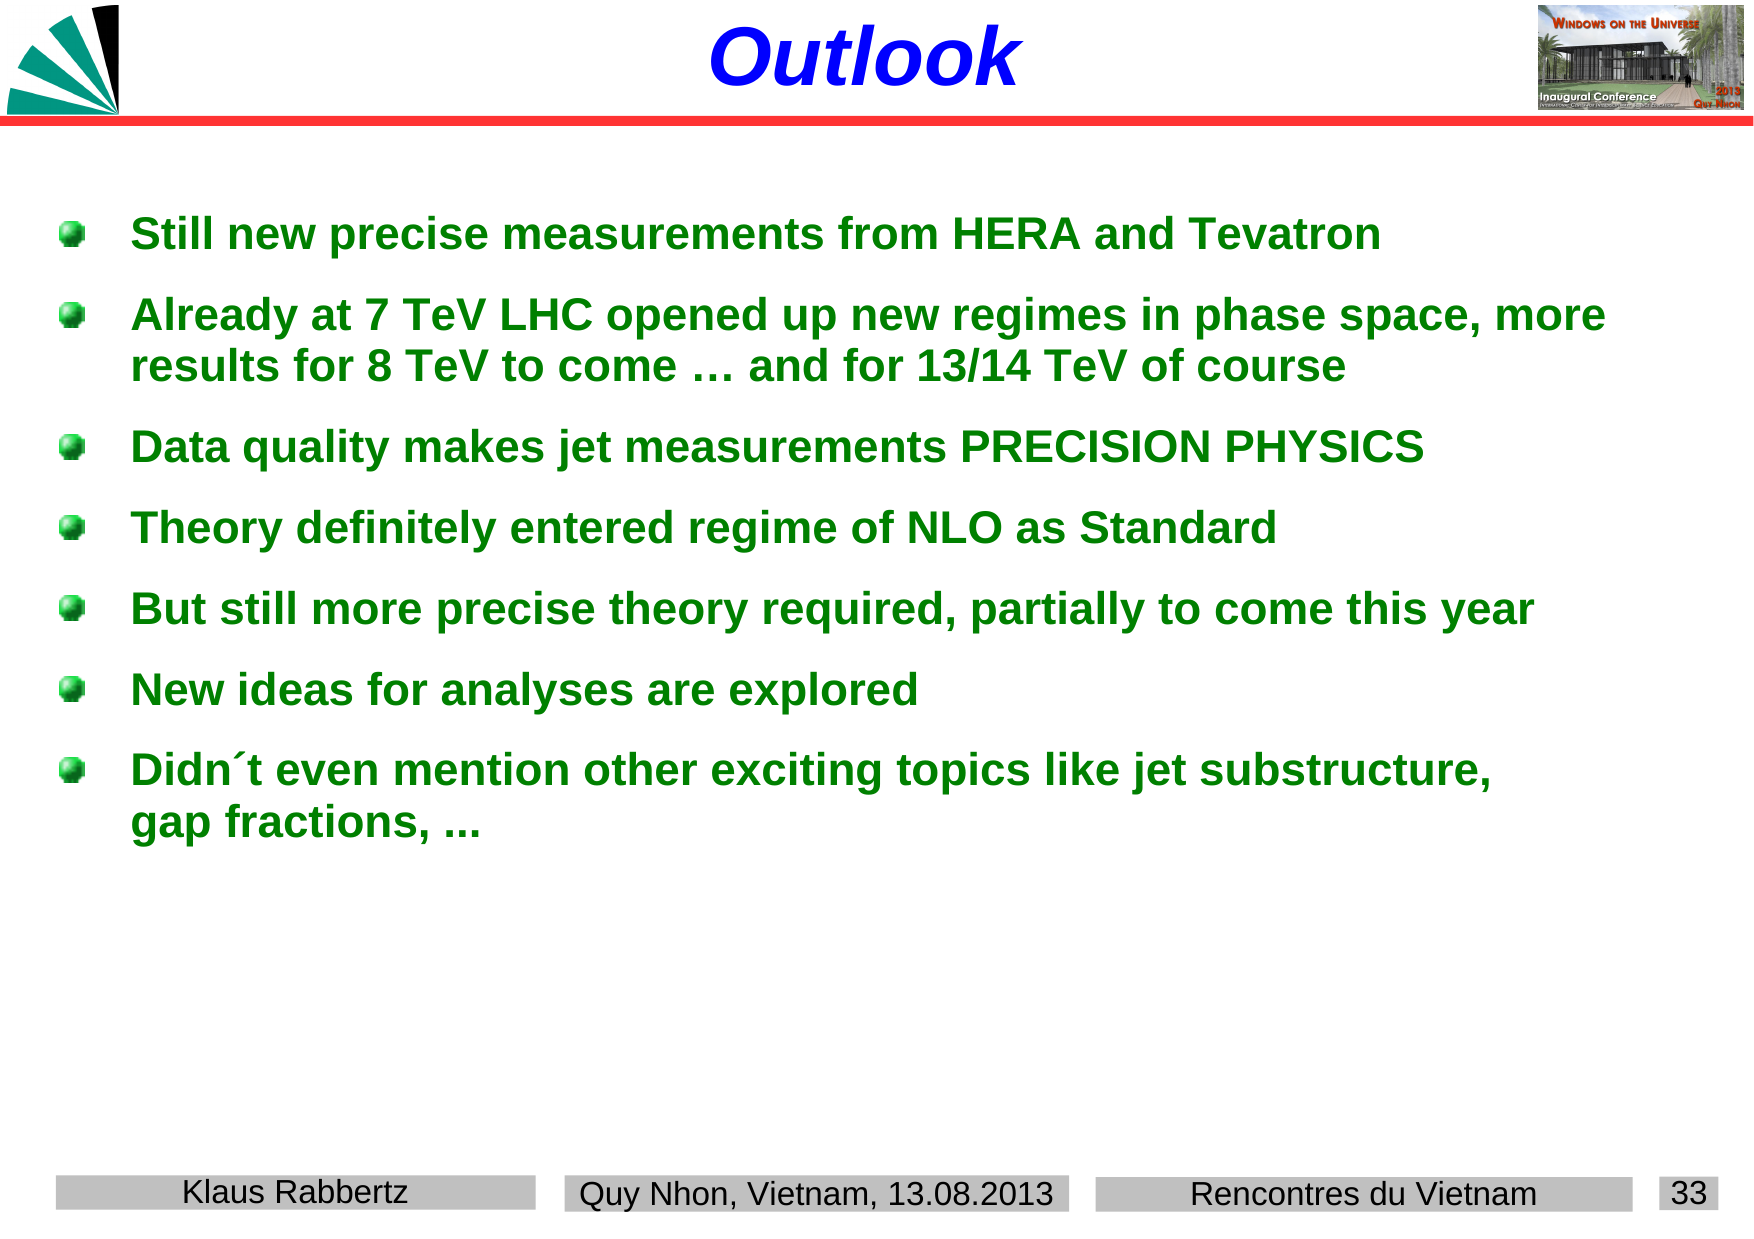

# Outlook
Still new precise measurements from HERA and Tevatron
Already at 7 TeV LHC opened up new regimes in phase space, more results for 8 TeV to come … and for 13/14 TeV of course
Data quality makes jet measurements PRECISION PHYSICS
Theory definitely entered regime of NLO as Standard
But still more precise theory required, partially to come this year
New ideas for analyses are explored
Didn´t even mention other exciting topics like jet substructure, gap fractions, ...